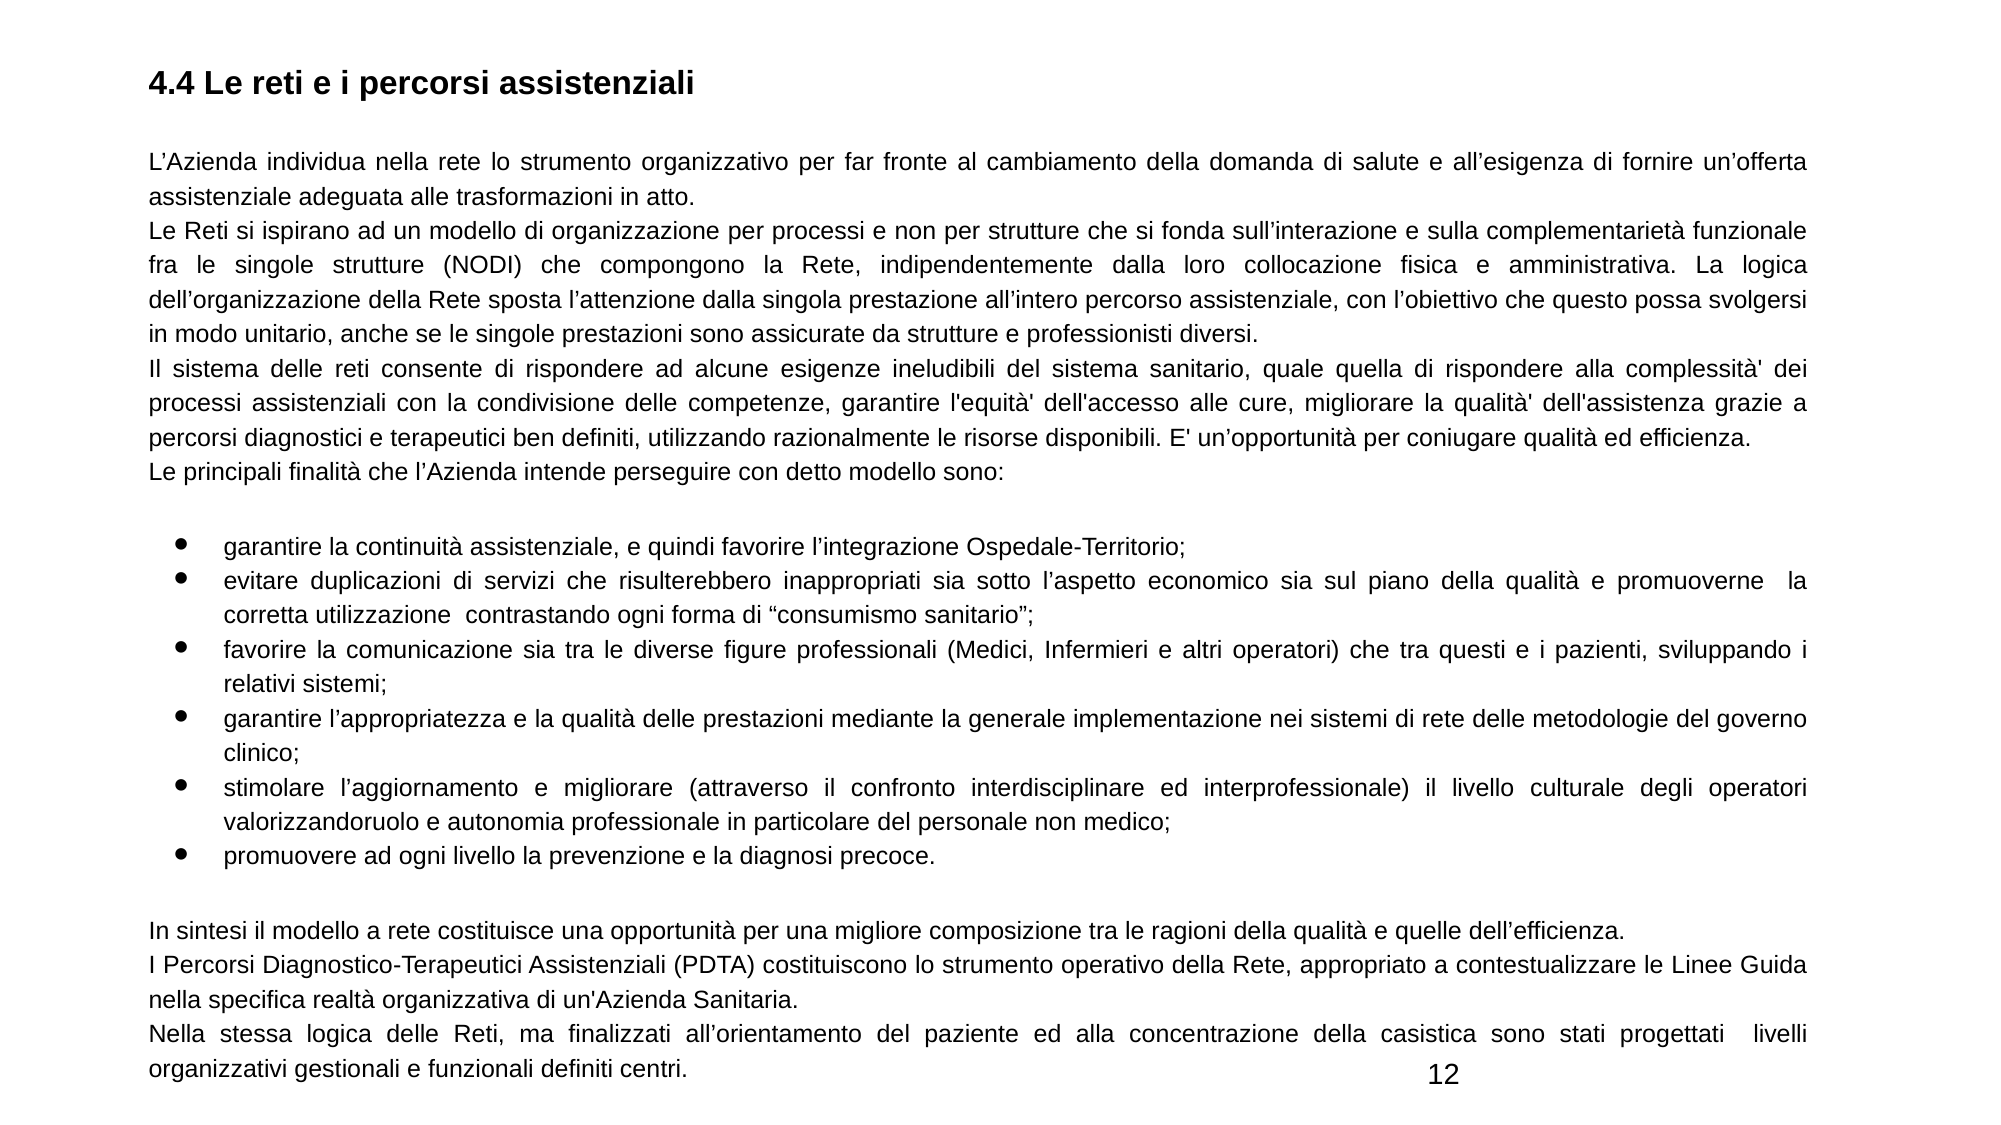

4.4 Le reti e i percorsi assistenziali
L’Azienda individua nella rete lo strumento organizzativo per far fronte al cambiamento della domanda di salute e all’esigenza di fornire un’offerta assistenziale adeguata alle trasformazioni in atto.
Le Reti si ispirano ad un modello di organizzazione per processi e non per strutture che si fonda sull’interazione e sulla complementarietà funzionale fra le singole strutture (NODI) che compongono la Rete, indipendentemente dalla loro collocazione fisica e amministrativa. La logica dell’organizzazione della Rete sposta l’attenzione dalla singola prestazione all’intero percorso assistenziale, con l’obiettivo che questo possa svolgersi in modo unitario, anche se le singole prestazioni sono assicurate da strutture e professionisti diversi.
Il sistema delle reti consente di rispondere ad alcune esigenze ineludibili del sistema sanitario, quale quella di rispondere alla complessità' dei processi assistenziali con la condivisione delle competenze, garantire l'equità' dell'accesso alle cure, migliorare la qualità' dell'assistenza grazie a percorsi diagnostici e terapeutici ben definiti, utilizzando razionalmente le risorse disponibili. E' un’opportunità per coniugare qualità ed efficienza.
Le principali finalità che l’Azienda intende perseguire con detto modello sono:
garantire la continuità assistenziale, e quindi favorire l’integrazione Ospedale-Territorio;
evitare duplicazioni di servizi che risulterebbero inappropriati sia sotto l’aspetto economico sia sul piano della qualità e promuoverne la corretta utilizzazione contrastando ogni forma di “consumismo sanitario”;
favorire la comunicazione sia tra le diverse figure professionali (Medici, Infermieri e altri operatori) che tra questi e i pazienti, sviluppando i relativi sistemi;
garantire l’appropriatezza e la qualità delle prestazioni mediante la generale implementazione nei sistemi di rete delle metodologie del governo clinico;
stimolare l’aggiornamento e migliorare (attraverso il confronto interdisciplinare ed interprofessionale) il livello culturale degli operatori valorizzandoruolo e autonomia professionale in particolare del personale non medico;
promuovere ad ogni livello la prevenzione e la diagnosi precoce.
In sintesi il modello a rete costituisce una opportunità per una migliore composizione tra le ragioni della qualità e quelle dell’efficienza.
I Percorsi Diagnostico-Terapeutici Assistenziali (PDTA) costituiscono lo strumento operativo della Rete, appropriato a contestualizzare le Linee Guida nella specifica realtà organizzativa di un'Azienda Sanitaria.
Nella stessa logica delle Reti, ma finalizzati all’orientamento del paziente ed alla concentrazione della casistica sono stati progettati livelli organizzativi gestionali e funzionali definiti centri.